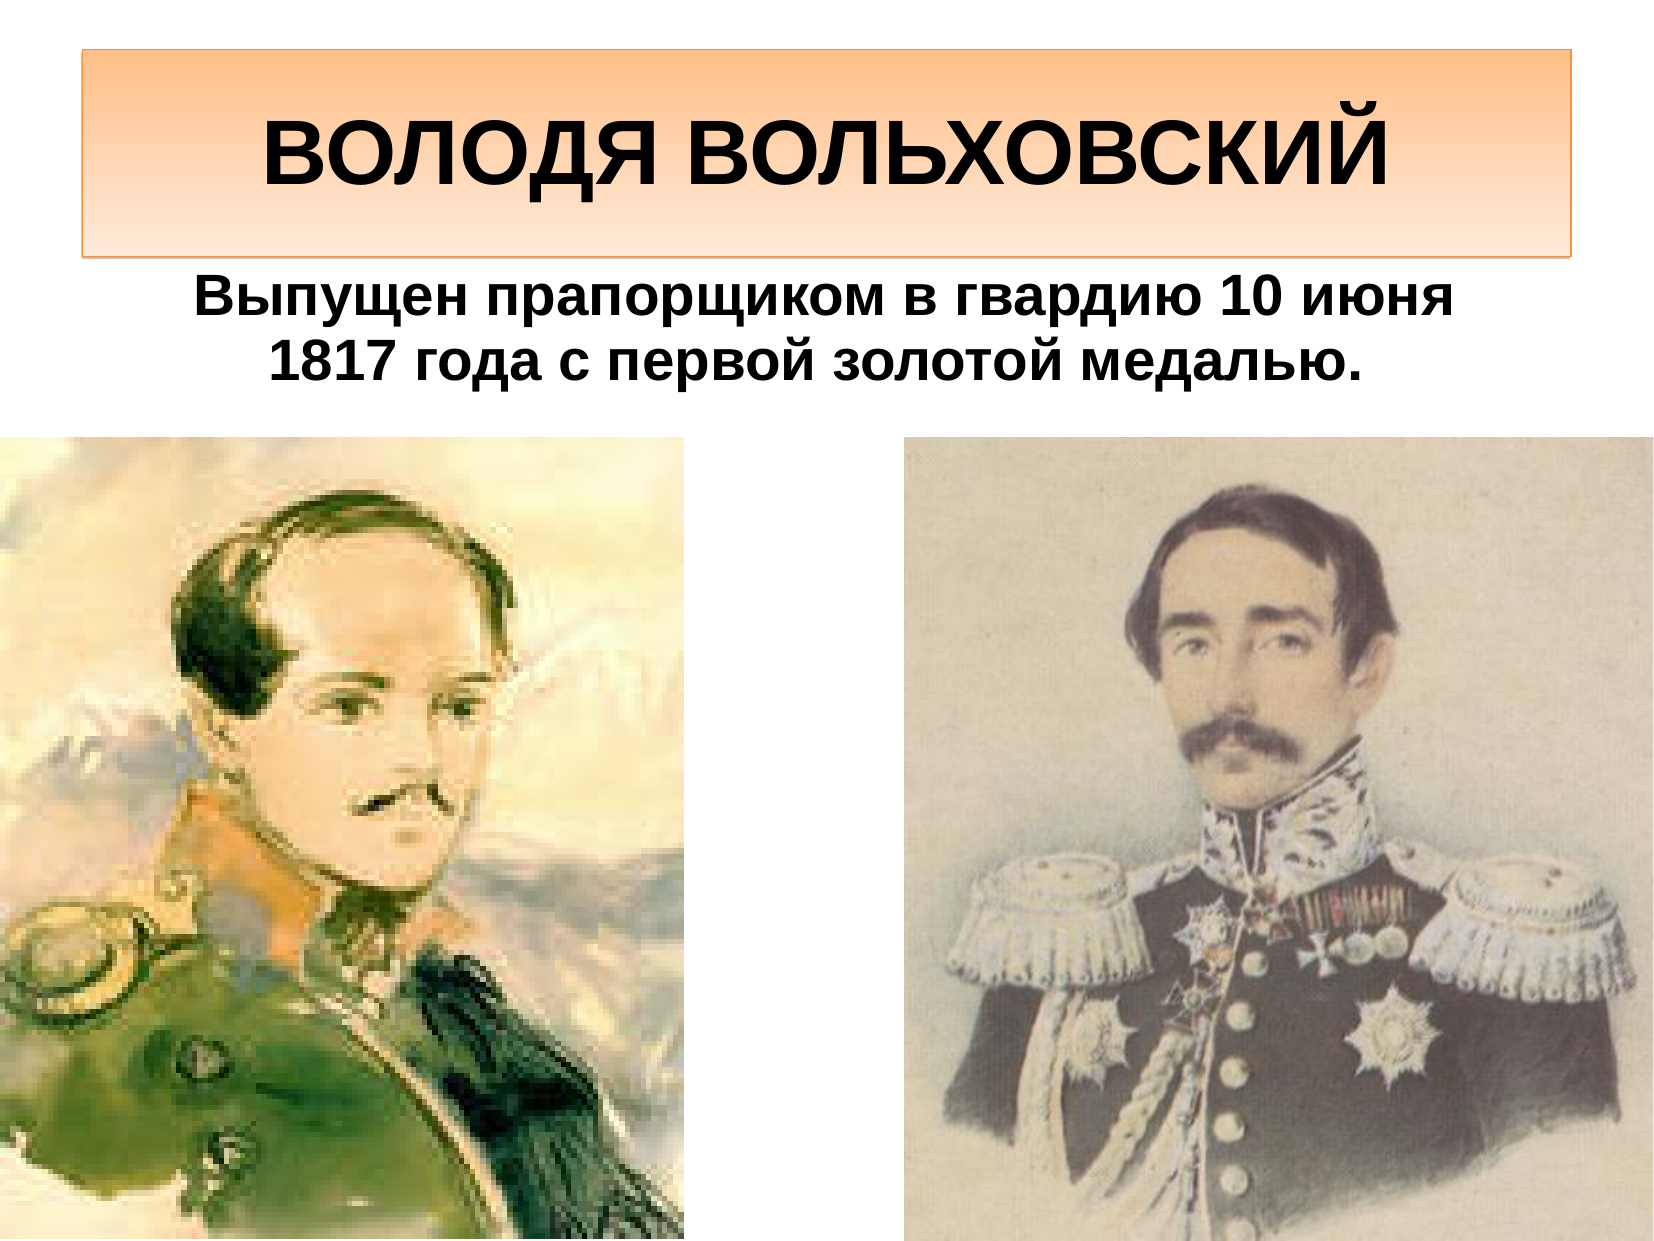

# ВОЛОДЯ ВОЛЬХОВСКИЙ
Выпущен прапорщиком в гвардию 10 июня 1817 года с первой золотой медалью.